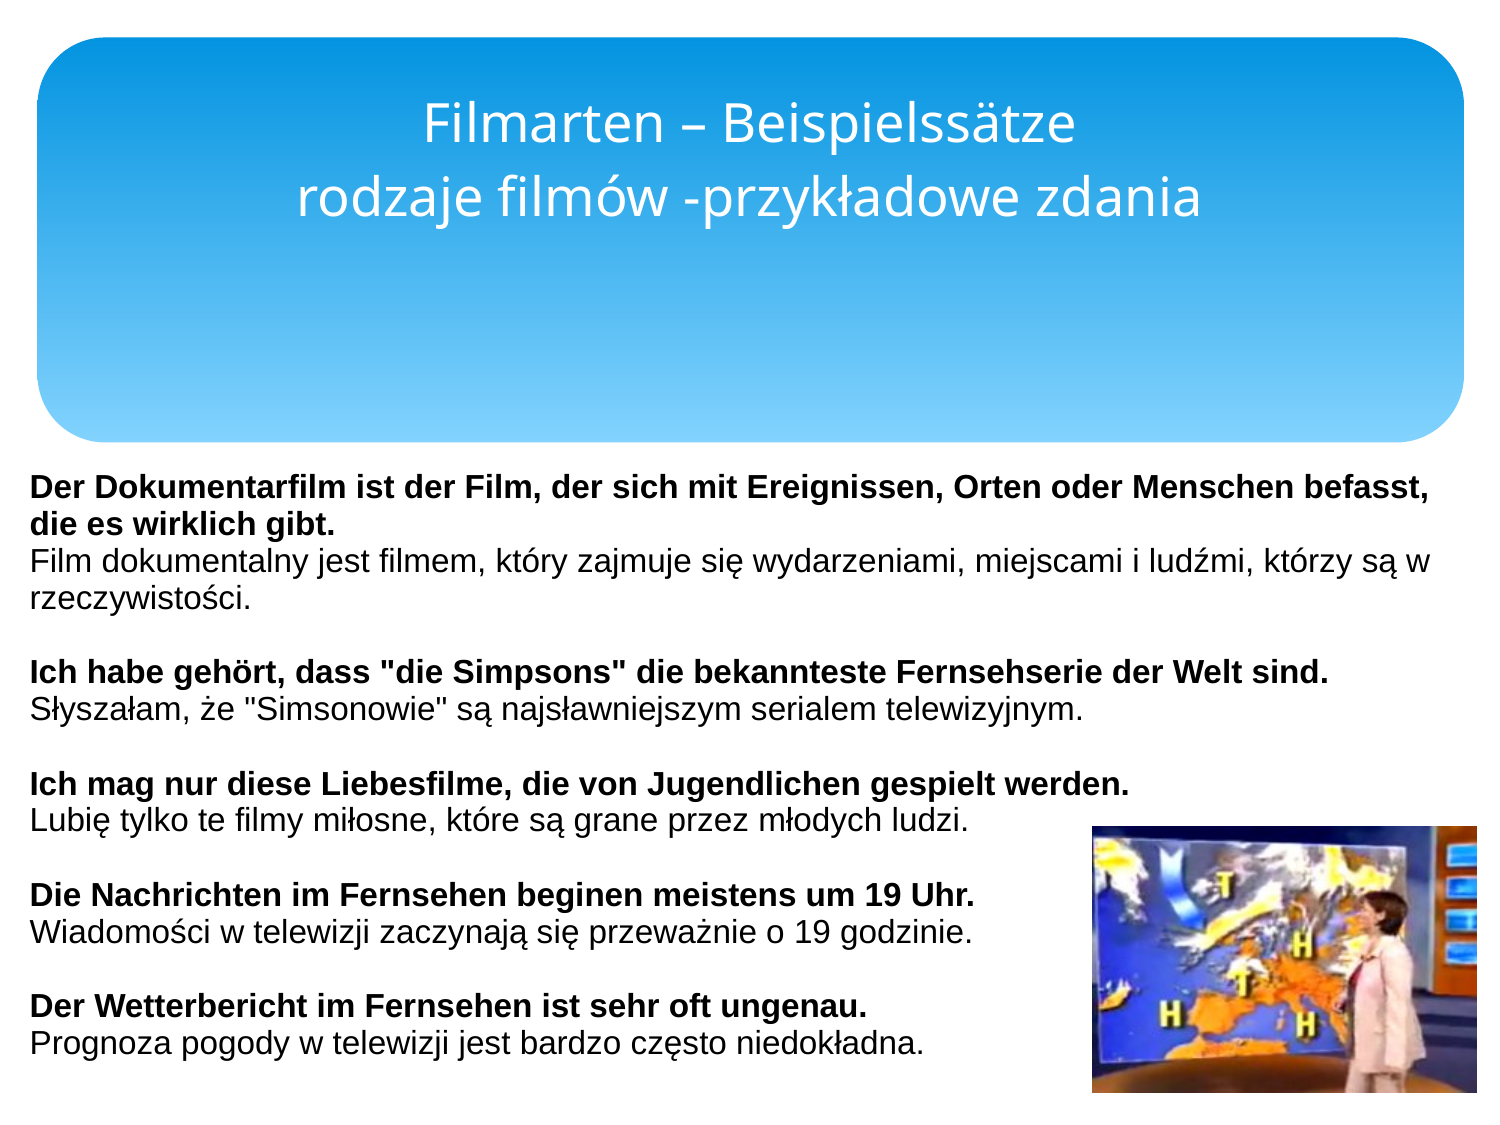

# Filmarten – Beispielssätze rodzaje filmów -przykładowe zdania
Der Dokumentarfilm ist der Film, der sich mit Ereignissen, Orten oder Menschen befasst, die es wirklich gibt.
Film dokumentalny jest filmem, który zajmuje się wydarzeniami, miejscami i ludźmi, którzy są w rzeczywistości.
Ich habe gehört, dass "die Simpsons" die bekannteste Fernsehserie der Welt sind.
Słyszałam, że "Simsonowie" są najsławniejszym serialem telewizyjnym.
Ich mag nur diese Liebesfilme, die von Jugendlichen gespielt werden.
Lubię tylko te filmy miłosne, które są grane przez młodych ludzi.
Die Nachrichten im Fernsehen beginen meistens um 19 Uhr.
Wiadomości w telewizji zaczynają się przeważnie o 19 godzinie.
Der Wetterbericht im Fernsehen ist sehr oft ungenau.
Prognoza pogody w telewizji jest bardzo często niedokładna.